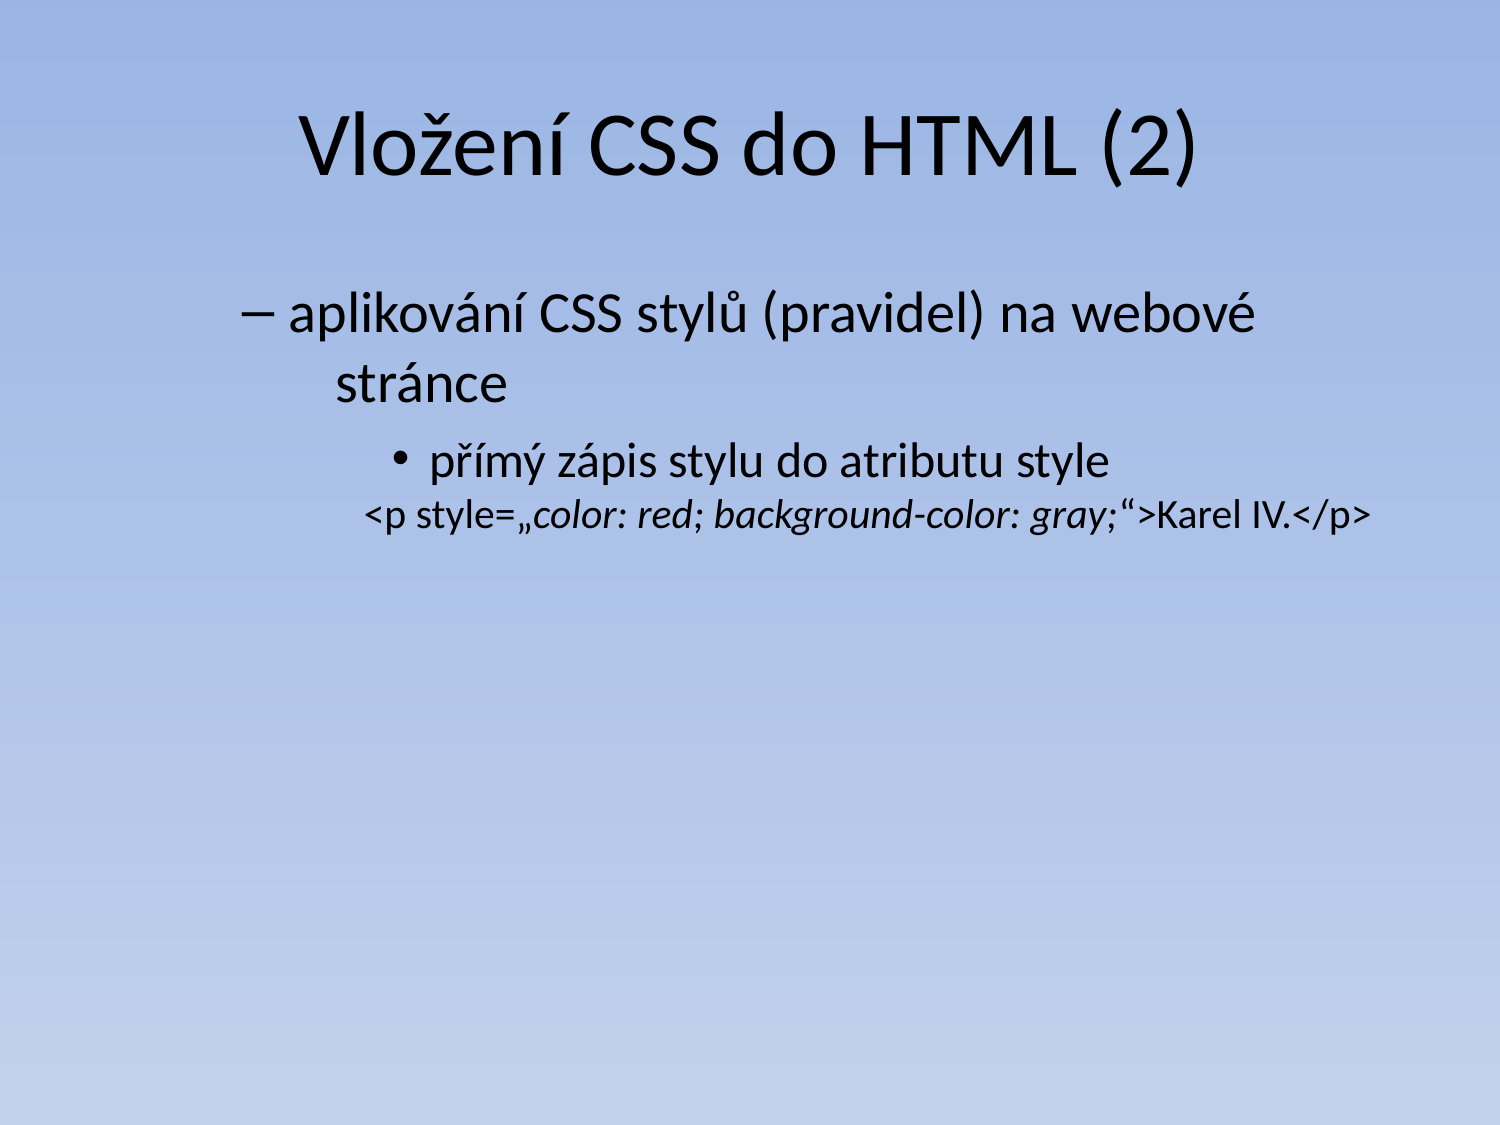

# Vložení CSS do HTML (2)
aplikování CSS stylů (pravidel) na webové stránce
přímý zápis stylu do atributu style
<p style=„color: red; background-color: gray;“>Karel IV.</p>